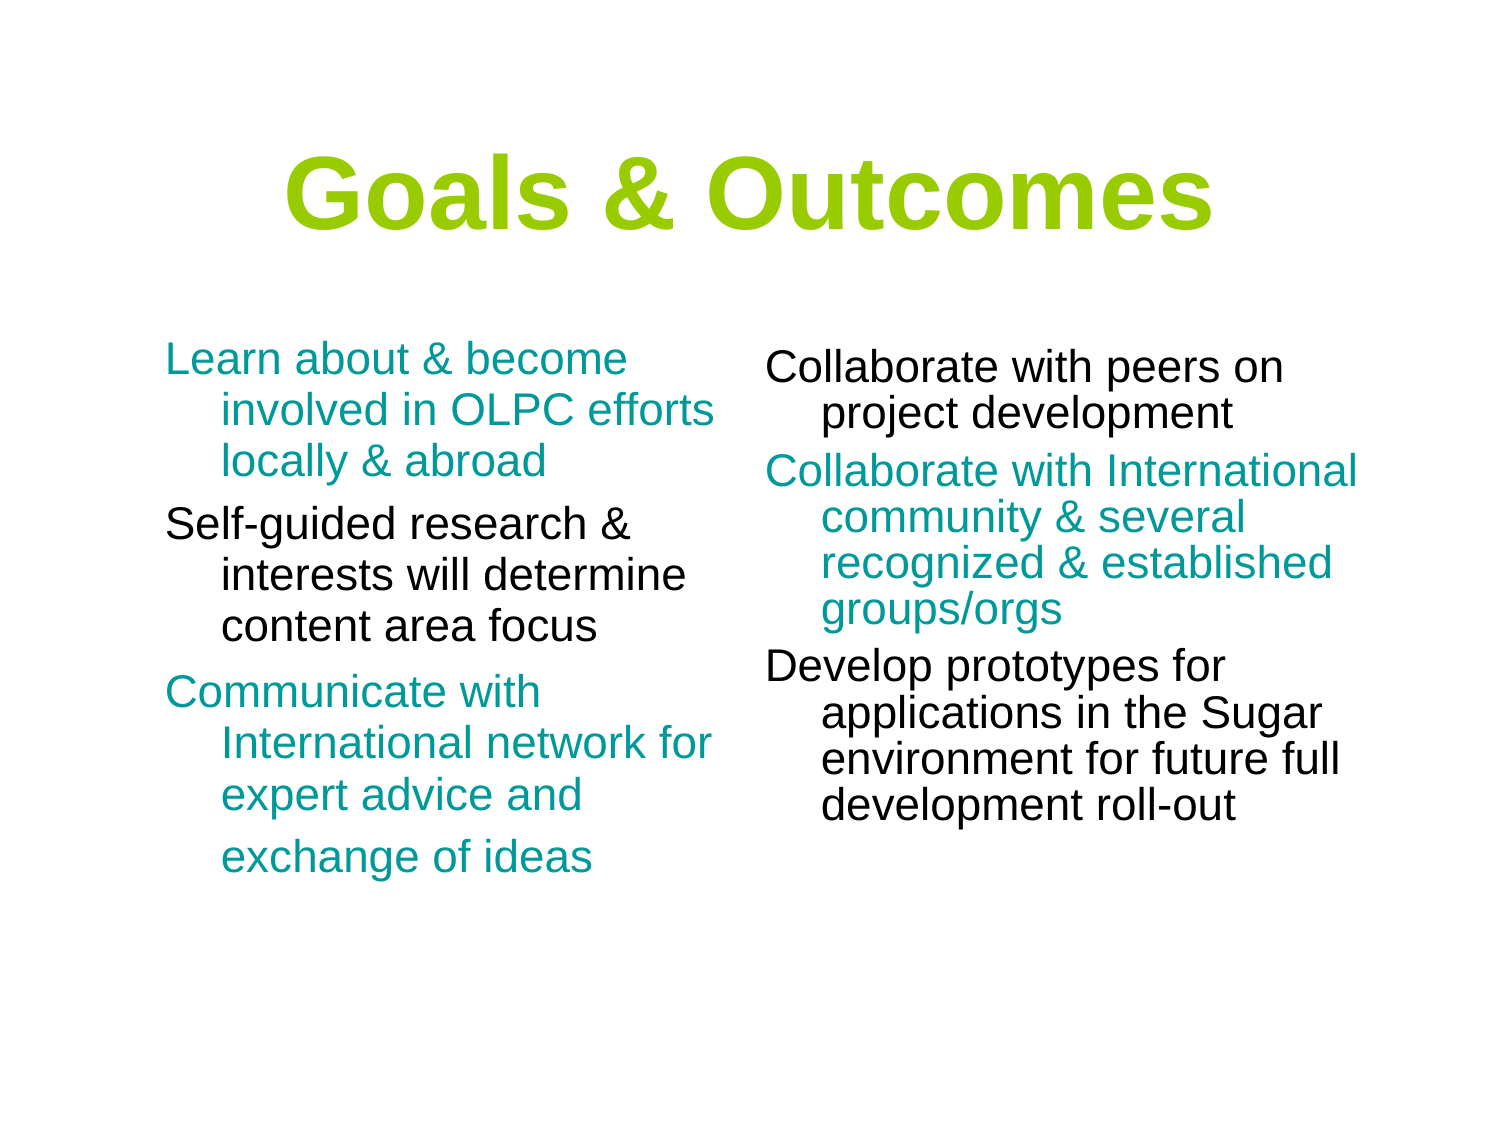

# Goals & Outcomes
Collaborate with peers on project development
Collaborate with International community & several recognized & established groups/orgs
Develop prototypes for applications in the Sugar environment for future full development roll-out
Learn about & become involved in OLPC efforts locally & abroad
Self-guided research & interests will determine content area focus
Communicate with International network for expert advice and exchange of ideas